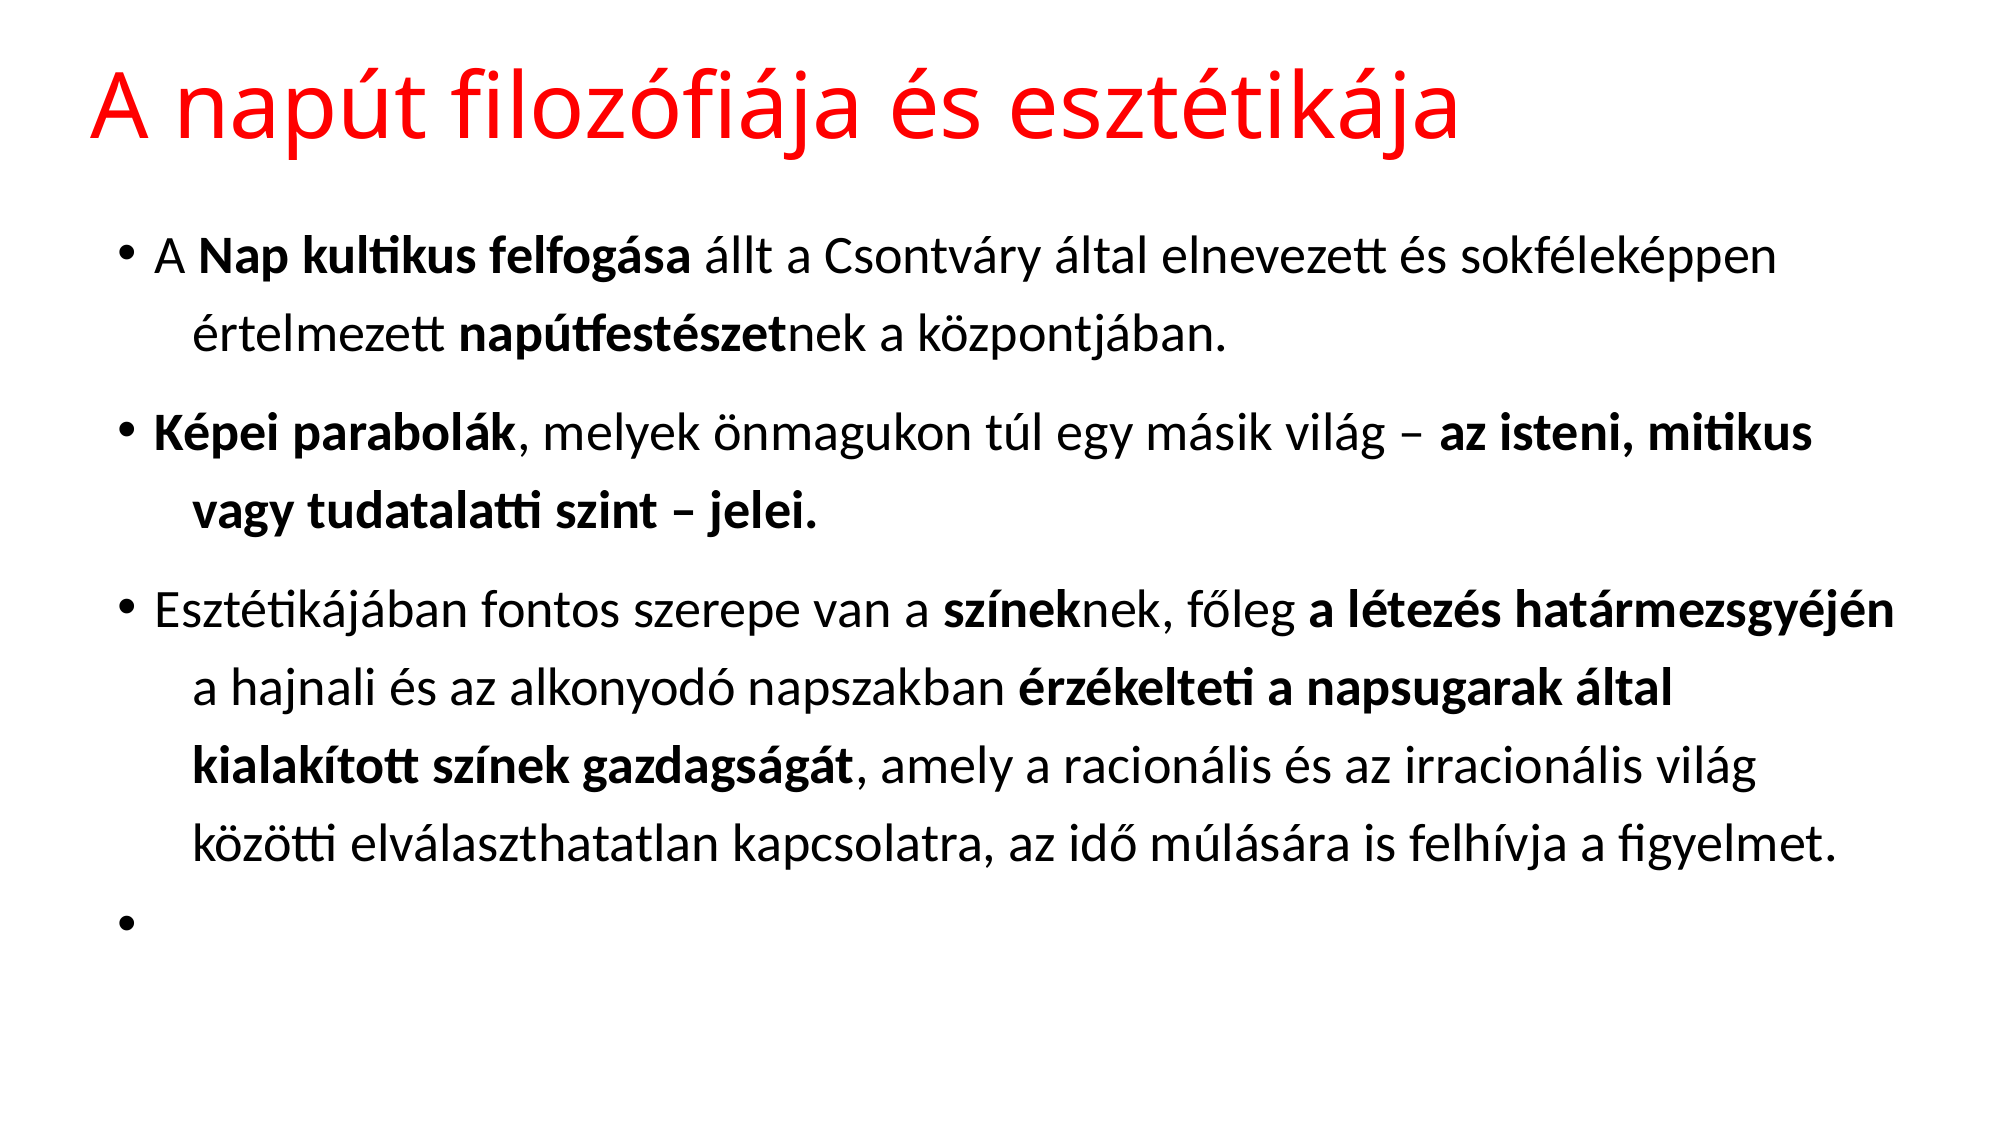

# A napút filozófiája és esztétikája
A Nap kultikus felfogása állt a Csontváry által elnevezett és sokféleképpen értelmezett napútfestészetnek a központjában.
Képei parabolák, melyek önmagukon túl egy másik világ – az isteni, mitikus vagy tudatalatti szint – jelei.
Esztétikájában fontos szerepe van a színeknek, főleg a létezés határmezsgyéjén a hajnali és az alkonyodó napszakban érzékelteti a napsugarak által kialakított színek gazdagságát, amely a racionális és az irracionális világ közötti elválaszthatatlan kapcsolatra, az idő múlására is felhívja a figyelmet.